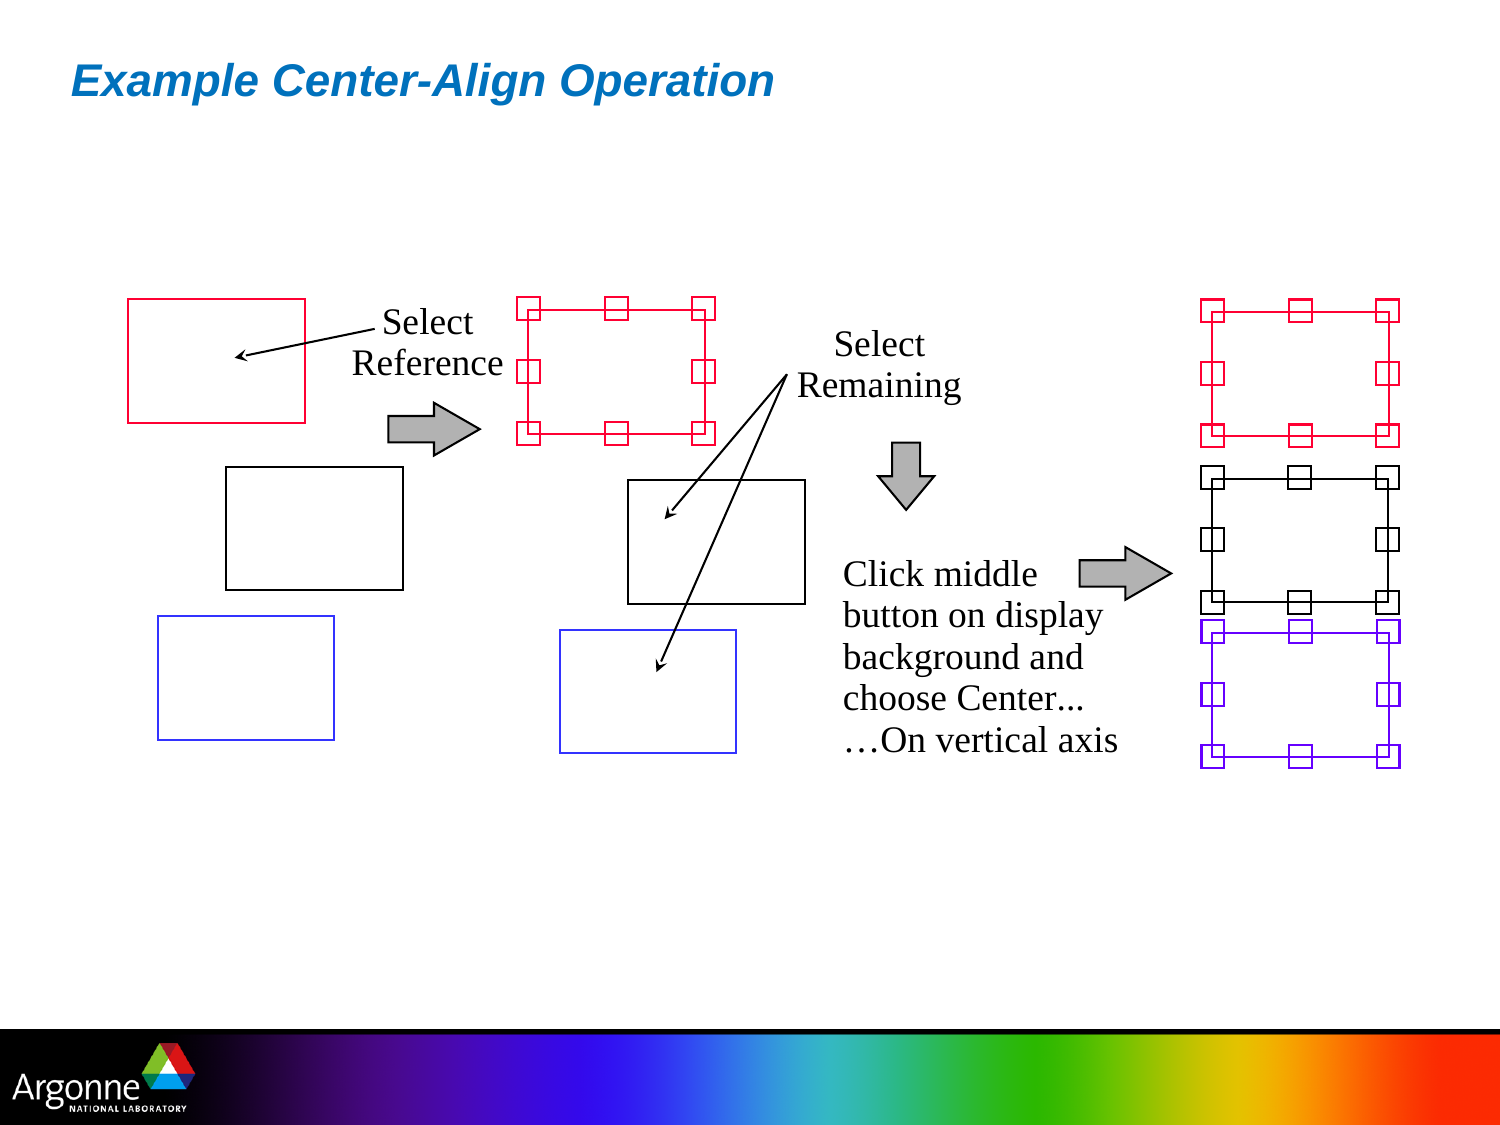

# Example Center-Align Operation
Select
Reference
Select
Remaining
Click middle
button on display
background and
choose Center...
…On vertical axis